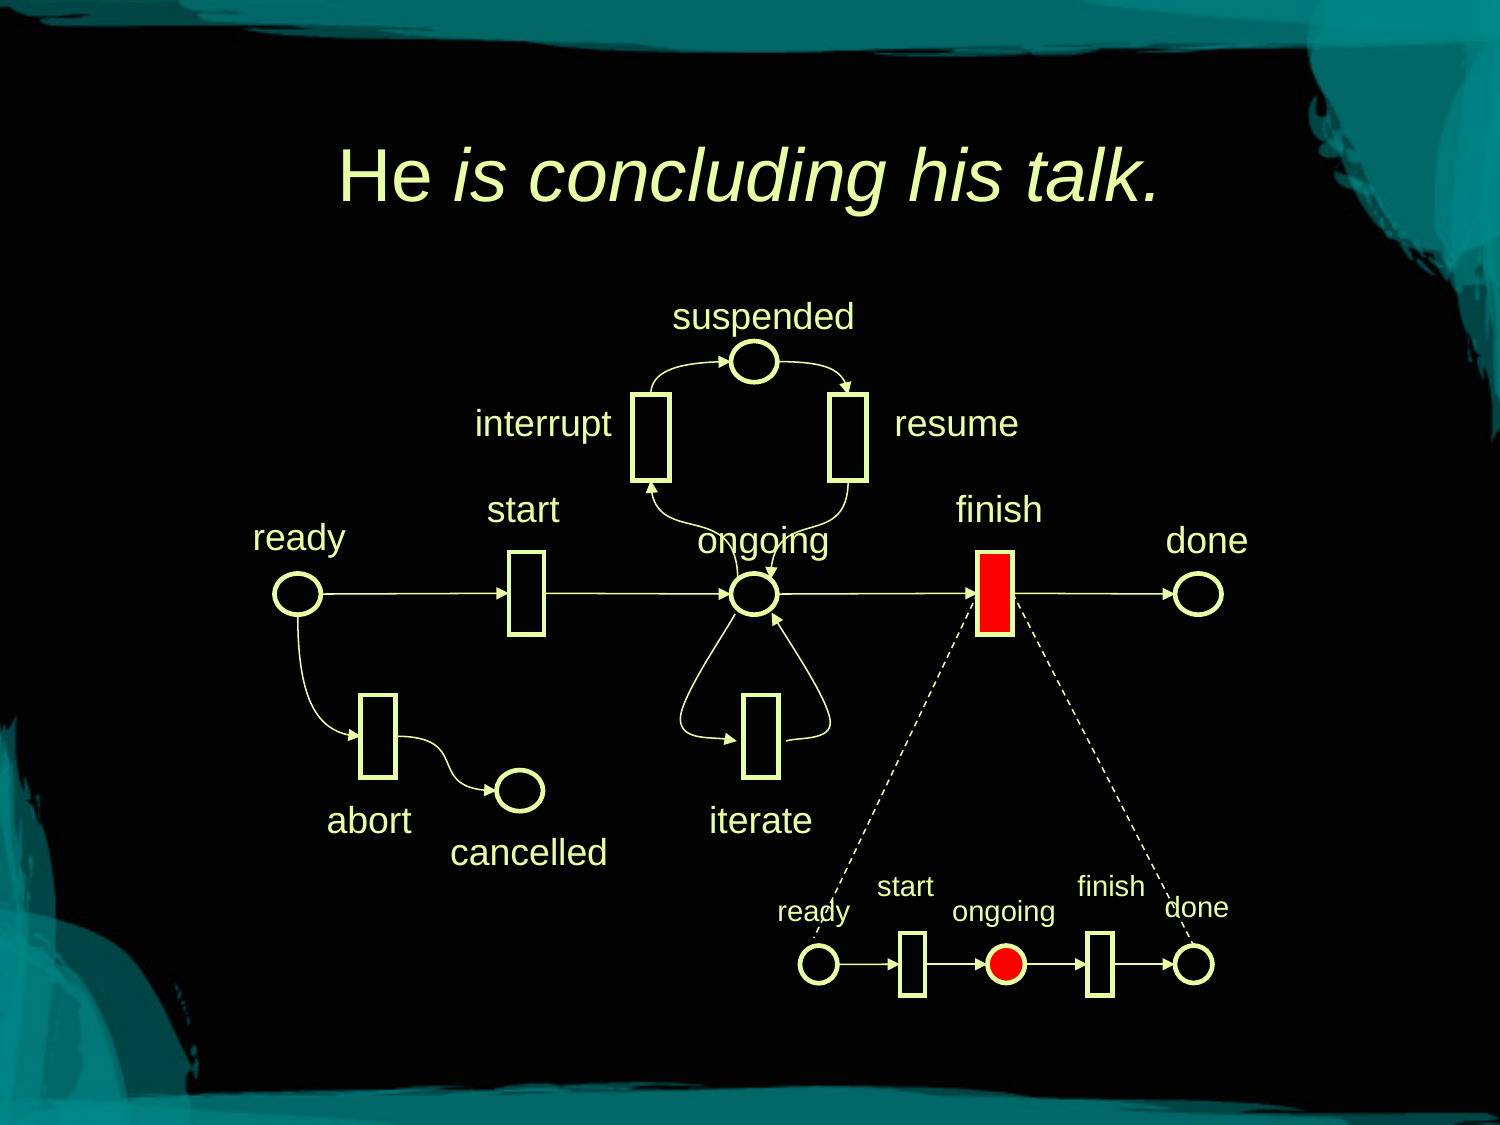

# He is concluding his talk.
suspended
interrupt
resume
start
finish
ready
ongoing
done
abort
iterate
cancelled
start
finish
done
ready
ongoing